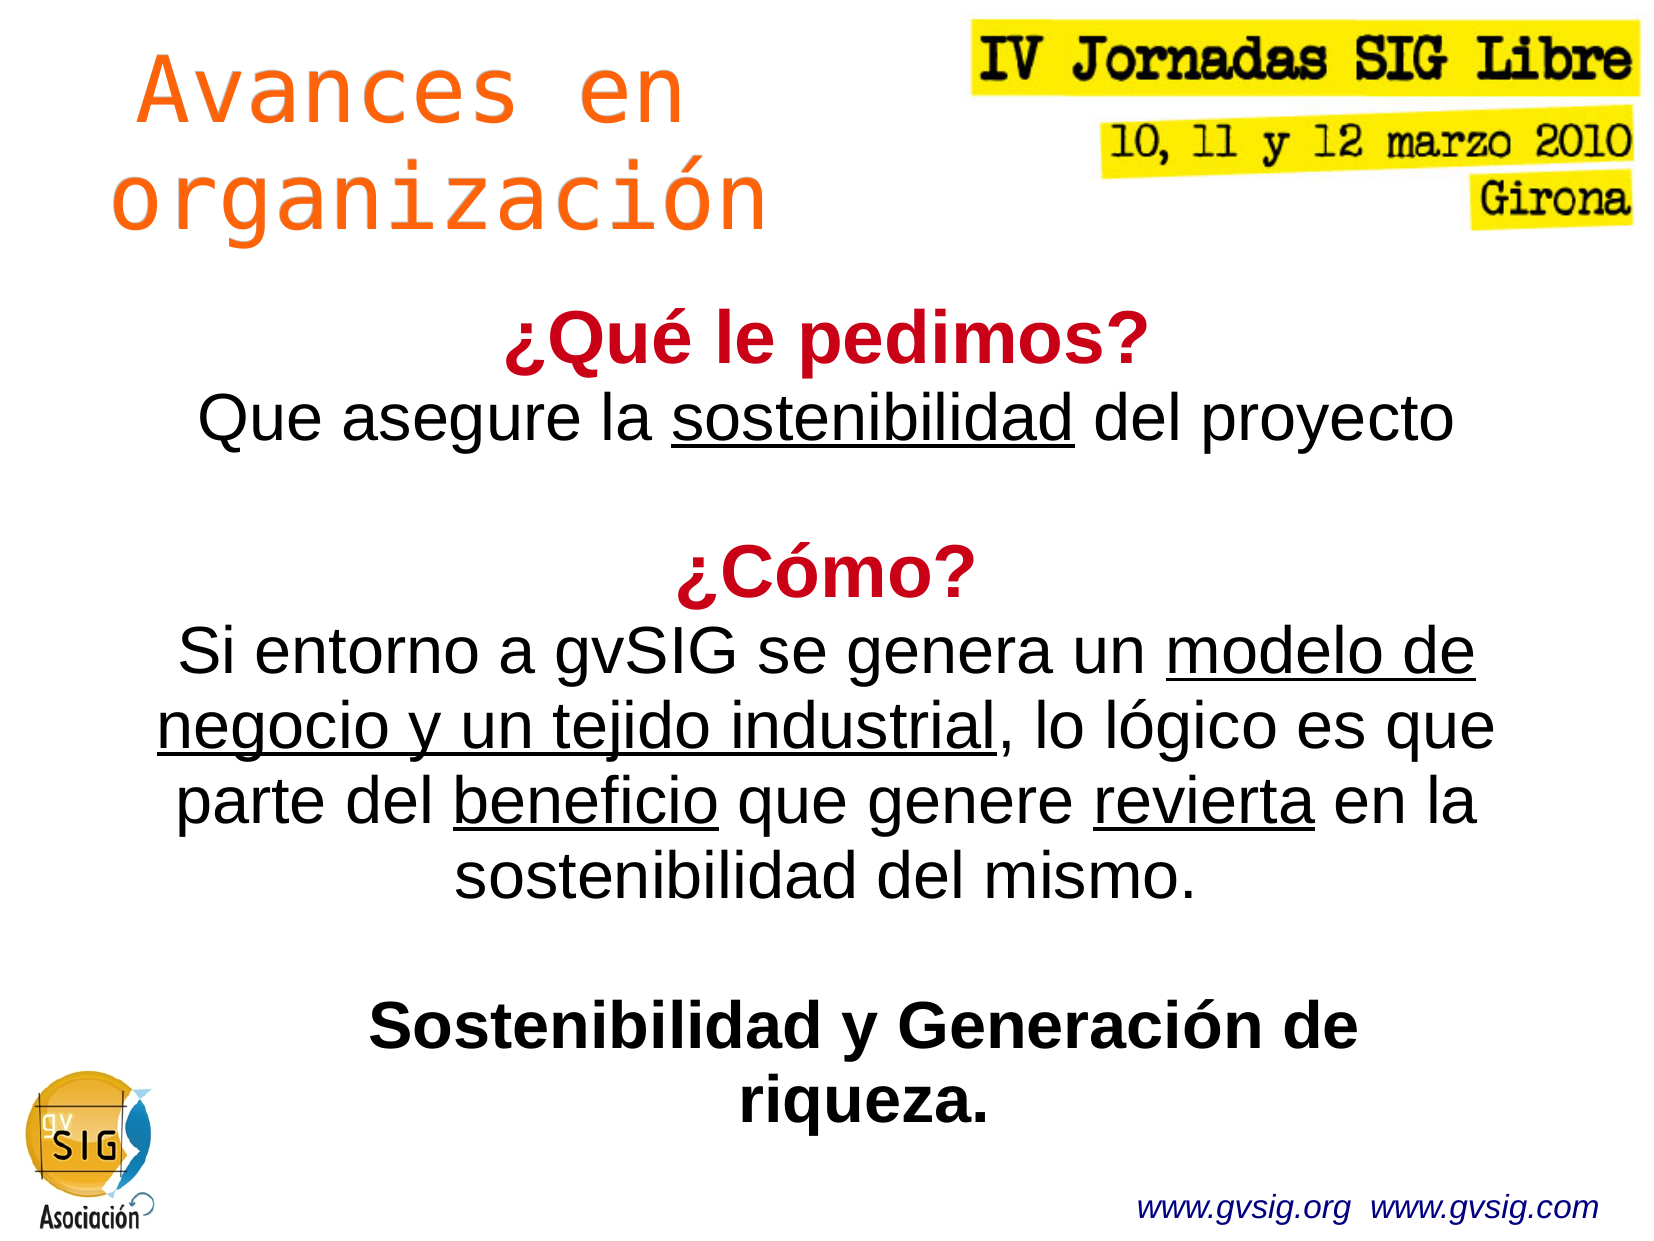

Avances en
organización
¿Qué le pedimos?
Que asegure la sostenibilidad del proyecto
¿Cómo?
Si entorno a gvSIG se genera un modelo de negocio y un tejido industrial, lo lógico es que parte del beneficio que genere revierta en la sostenibilidad del mismo.
Sostenibilidad y Generación de riqueza.